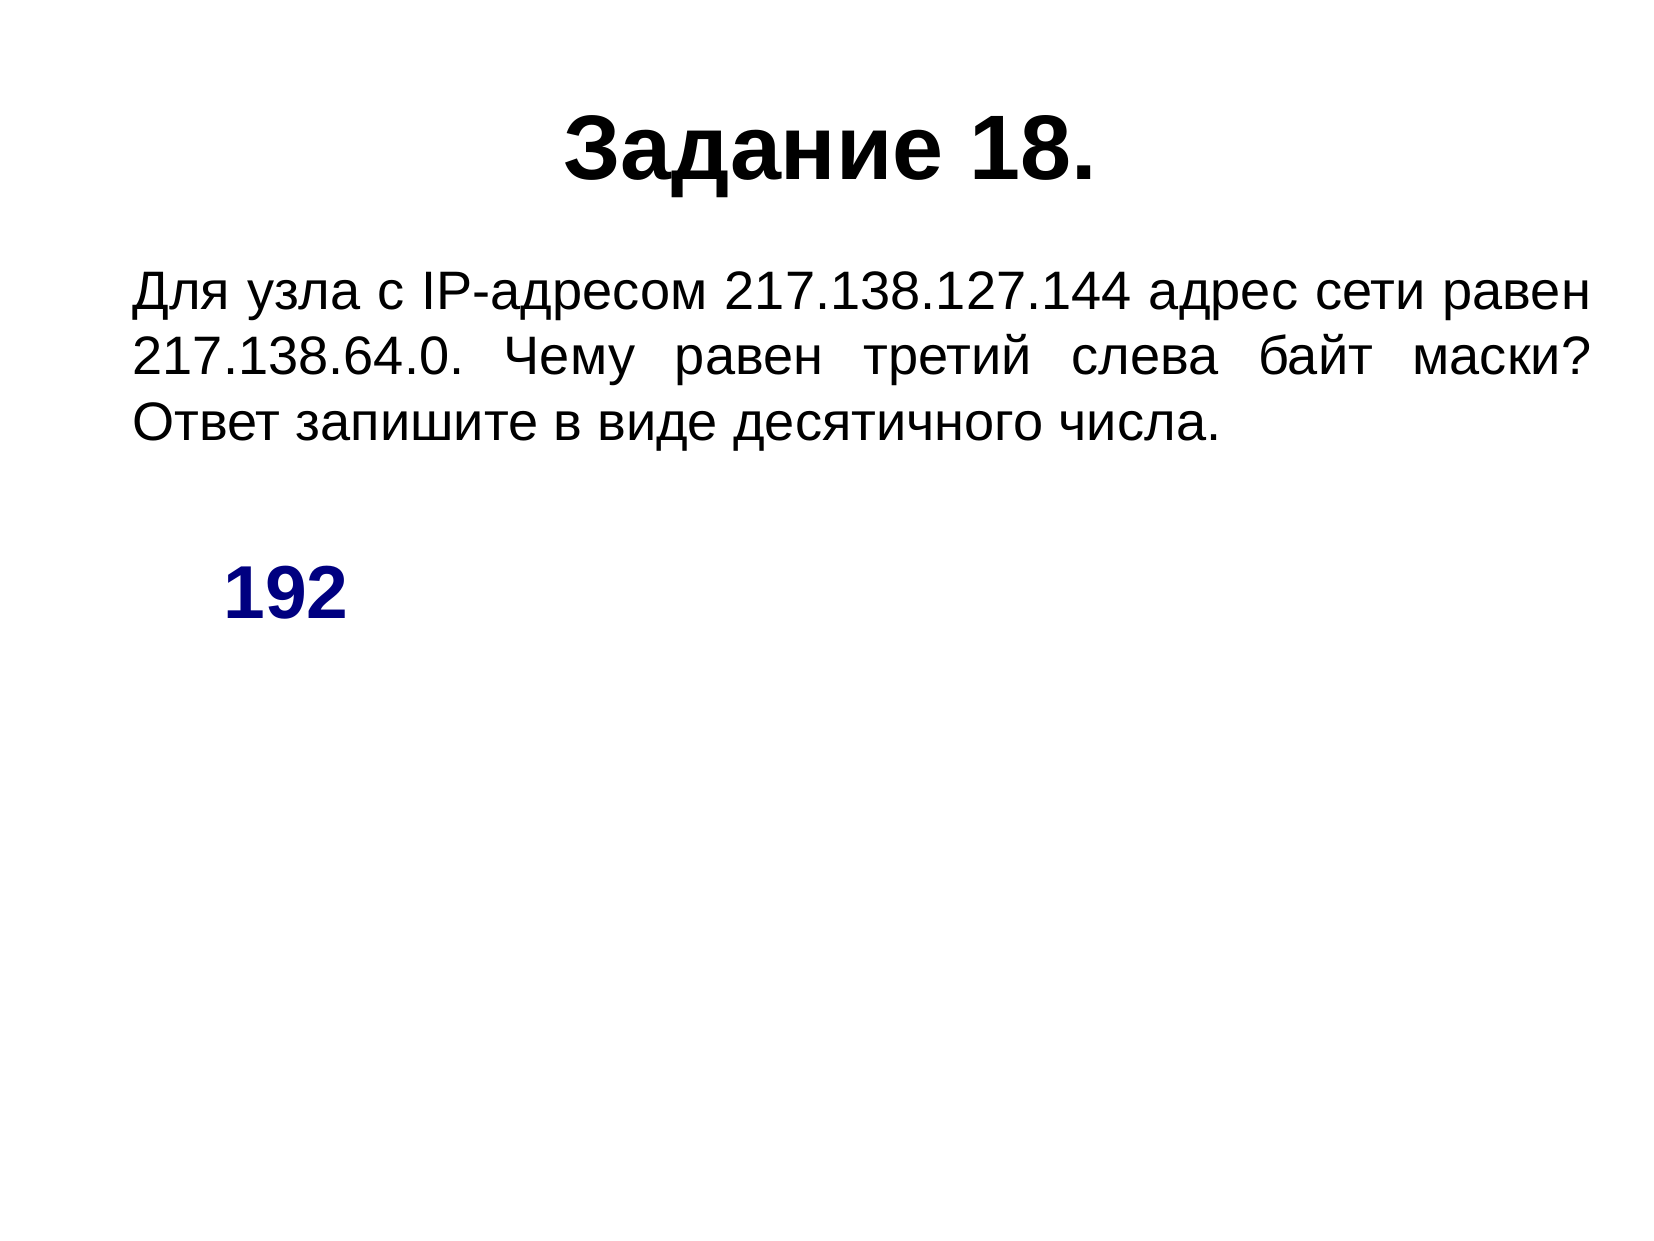

# Задание 18.
Для узла с IP-адресом 217.138.127.144 адрес сети равен 217.138.64.0. Чему равен третий слева байт маски? Ответ запишите в виде десятичного числа.
 	192